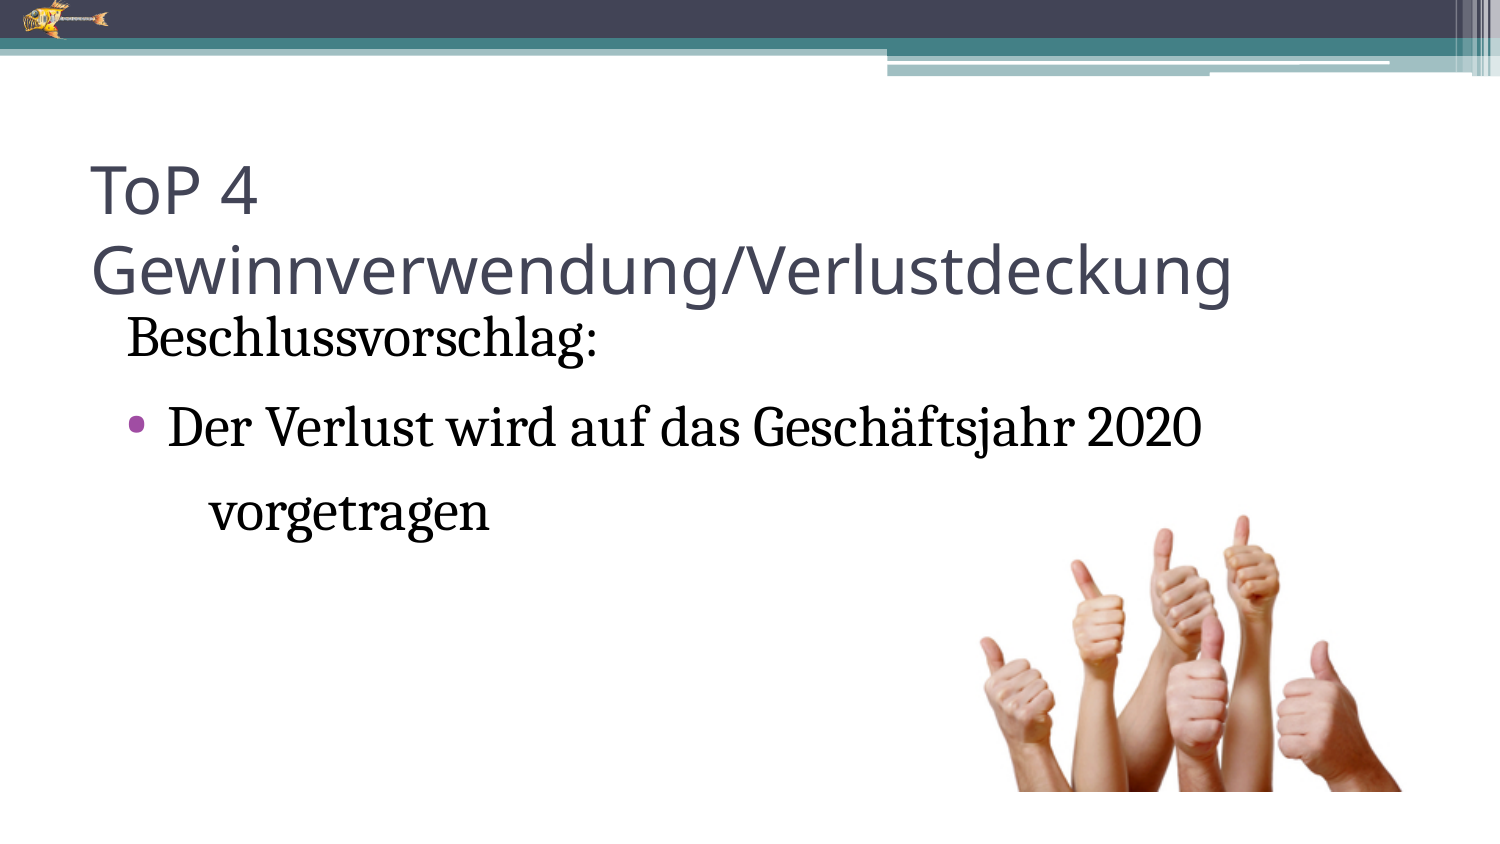

# ToP 4 Gewinnverwendung/Verlustdeckung
Beschlussvorschlag:
Der Verlust wird auf das Geschäftsjahr 2020 vorgetragen